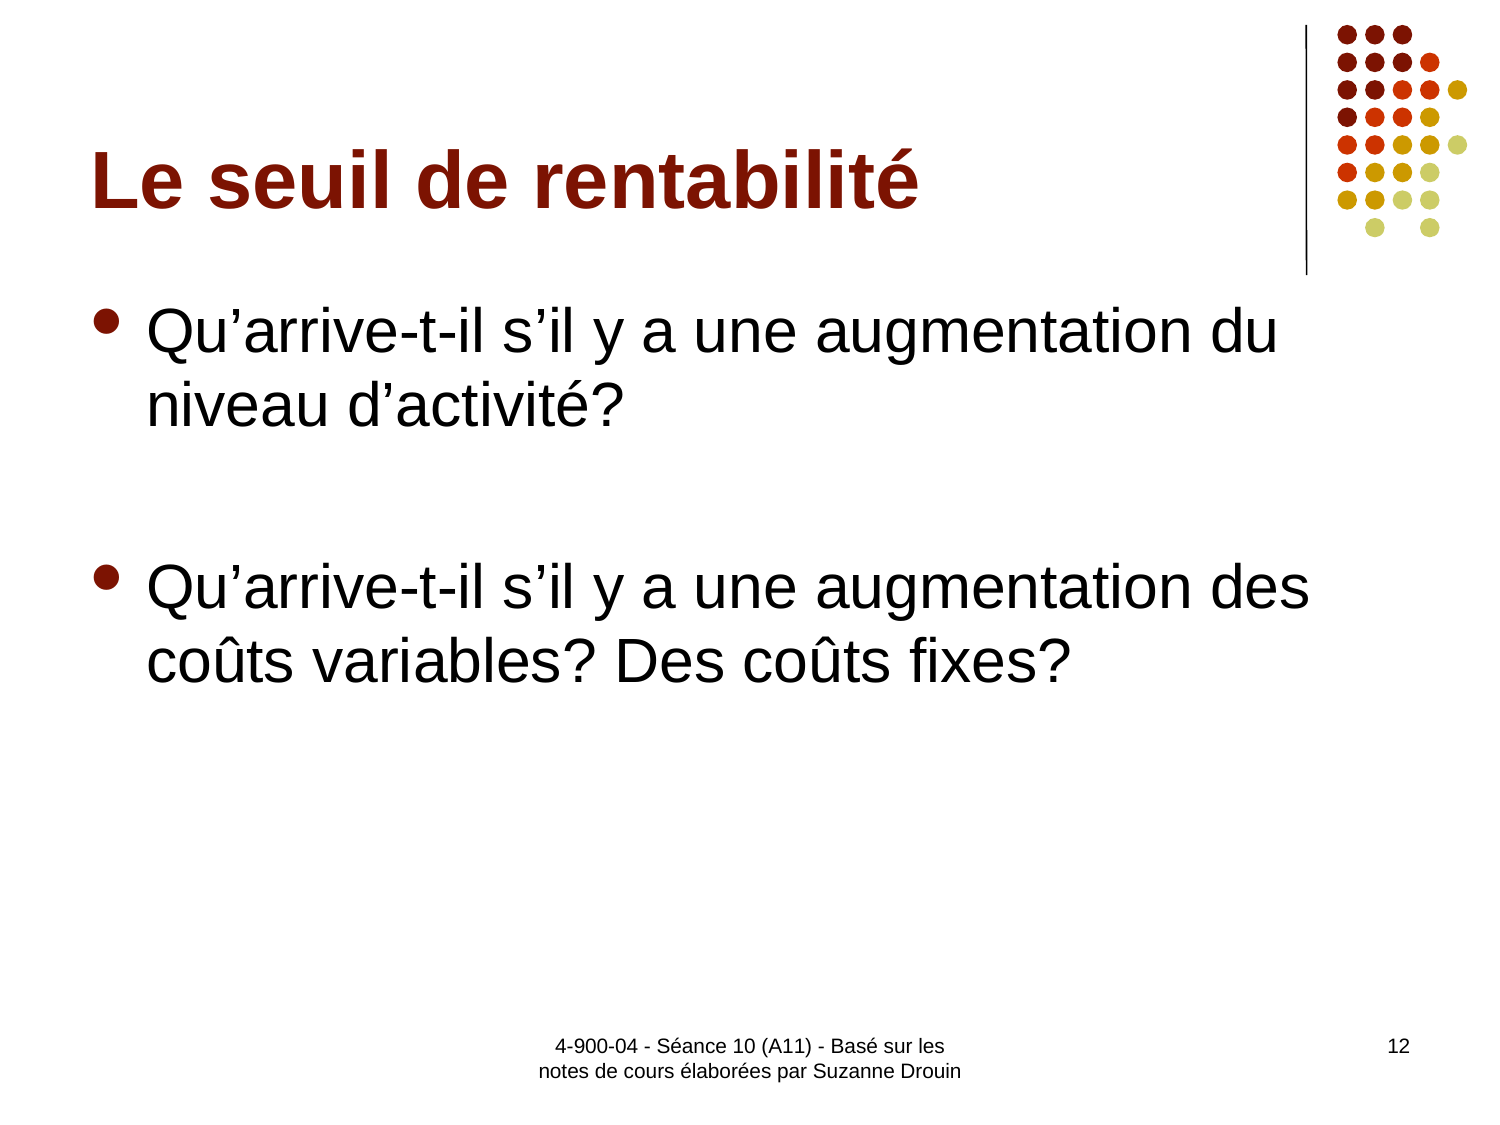

Le seuil de rentabilité
Qu’arrive-t-il s’il y a une augmentation du niveau d’activité?
Qu’arrive-t-il s’il y a une augmentation des coûts variables? Des coûts fixes?
4-900-04 - Séance 10 (A11) - Basé sur les notes de cours élaborées par Suzanne Drouin